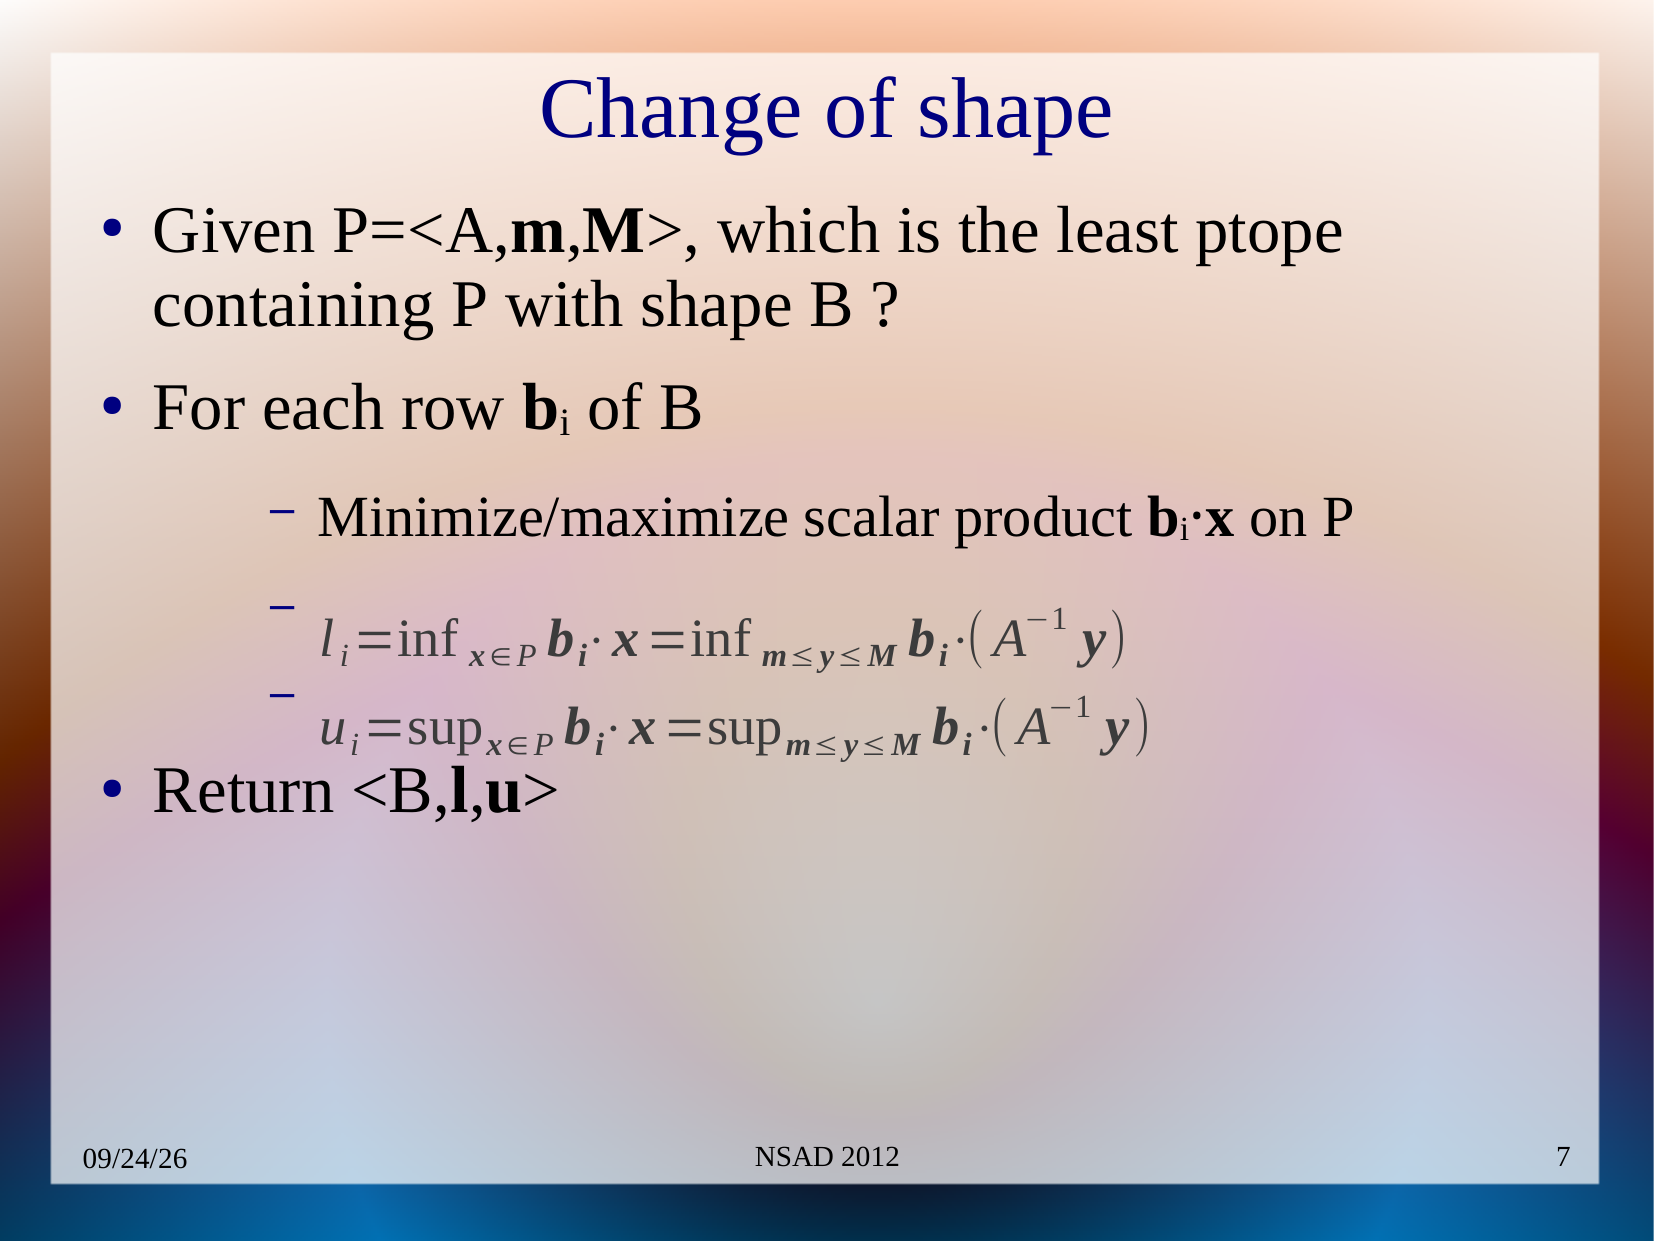

# Change of shape
Given P=<A,m,M>, which is the least ptope containing P with shape B ?
For each row bi of B
Minimize/maximize scalar product bi·x on P
Return <B,l,u>
NSAD 2012
7